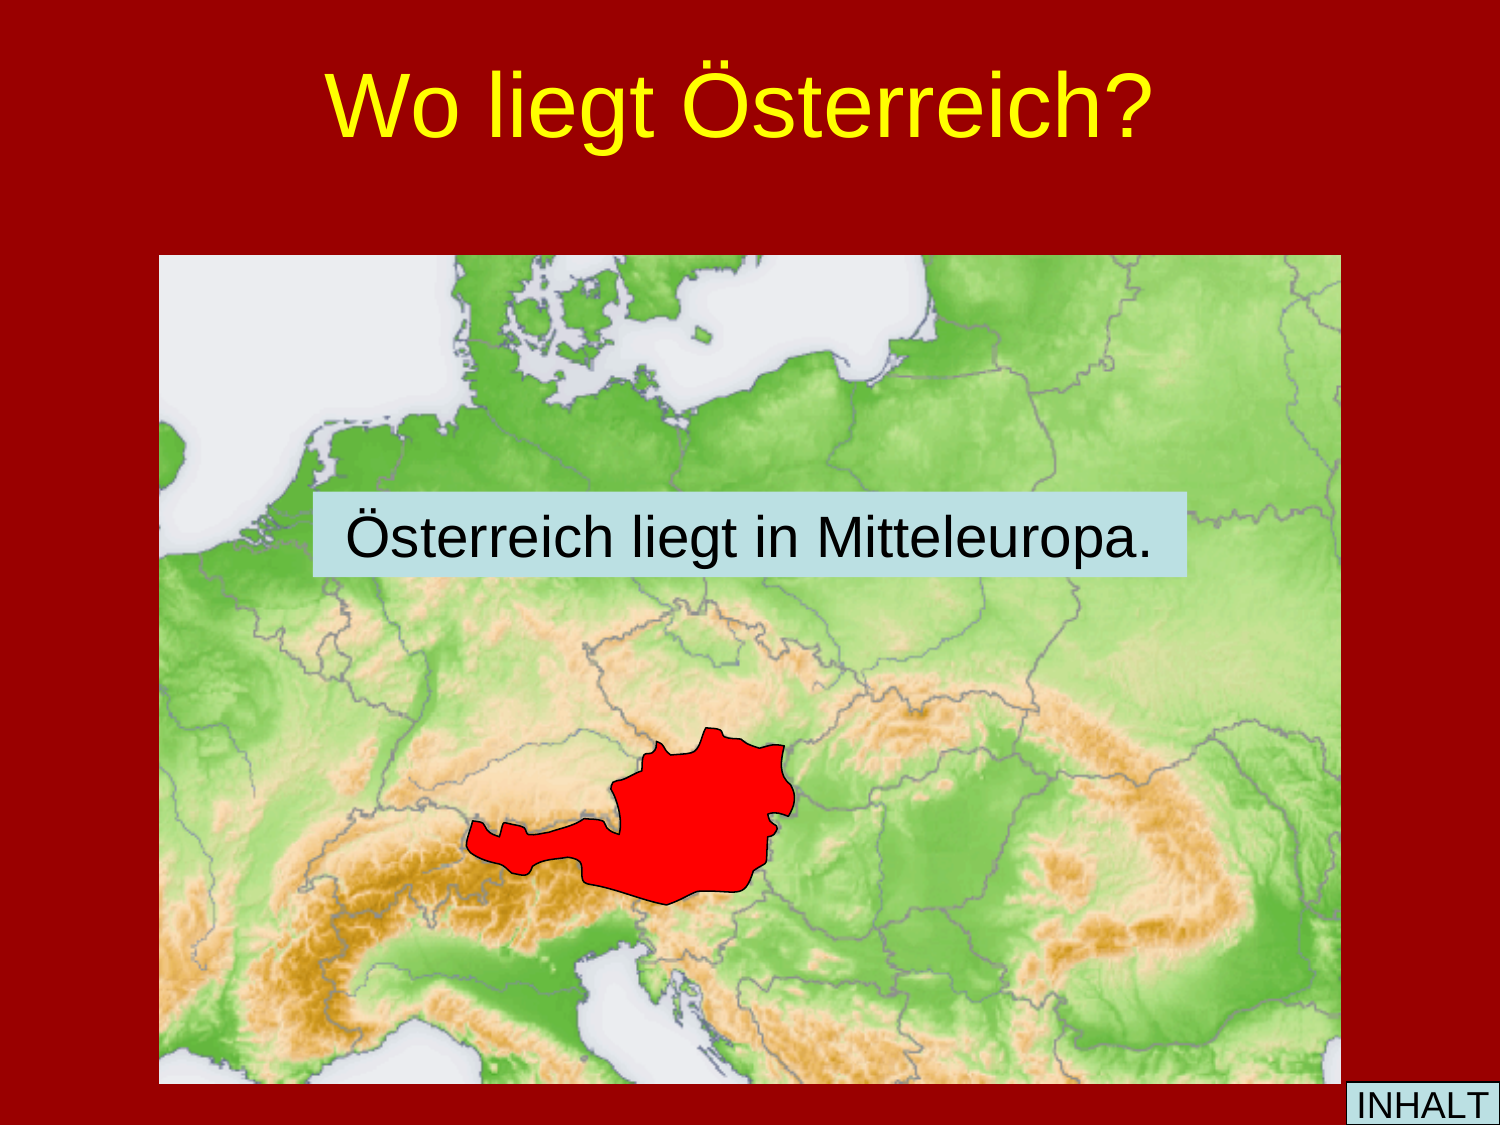

# Wo liegt Österreich?
Österreich liegt in Mitteleuropa.
INHALT